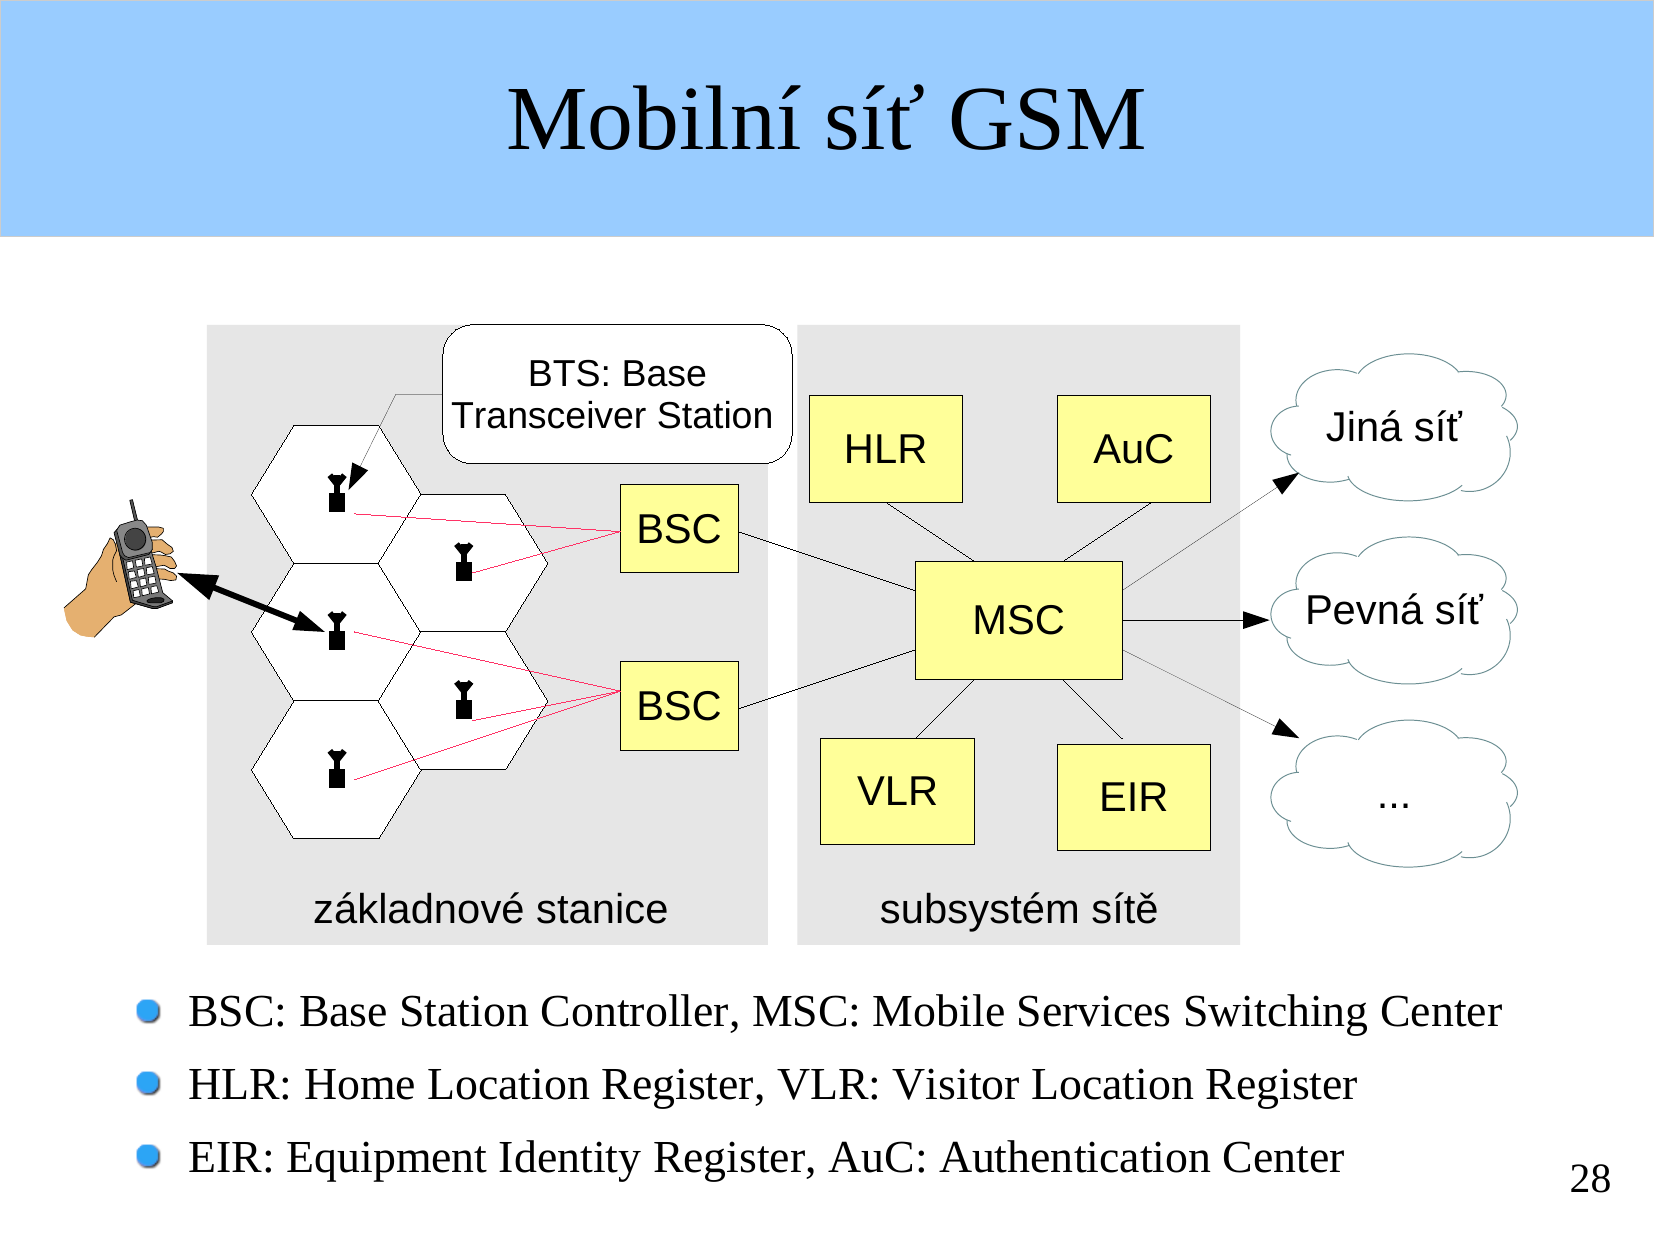

# Mobilní síť GSM
Jiná síť
HLR
AuC
BSC
Pevná síť
MSC
BSC
...
VLR
EIR
základnové stanice
subsystém sítě
BSC: Base Station Controller, MSC: Mobile Services Switching Center
HLR: Home Location Register, VLR: Visitor Location Register
EIR: Equipment Identity Register, AuC: Authentication Center